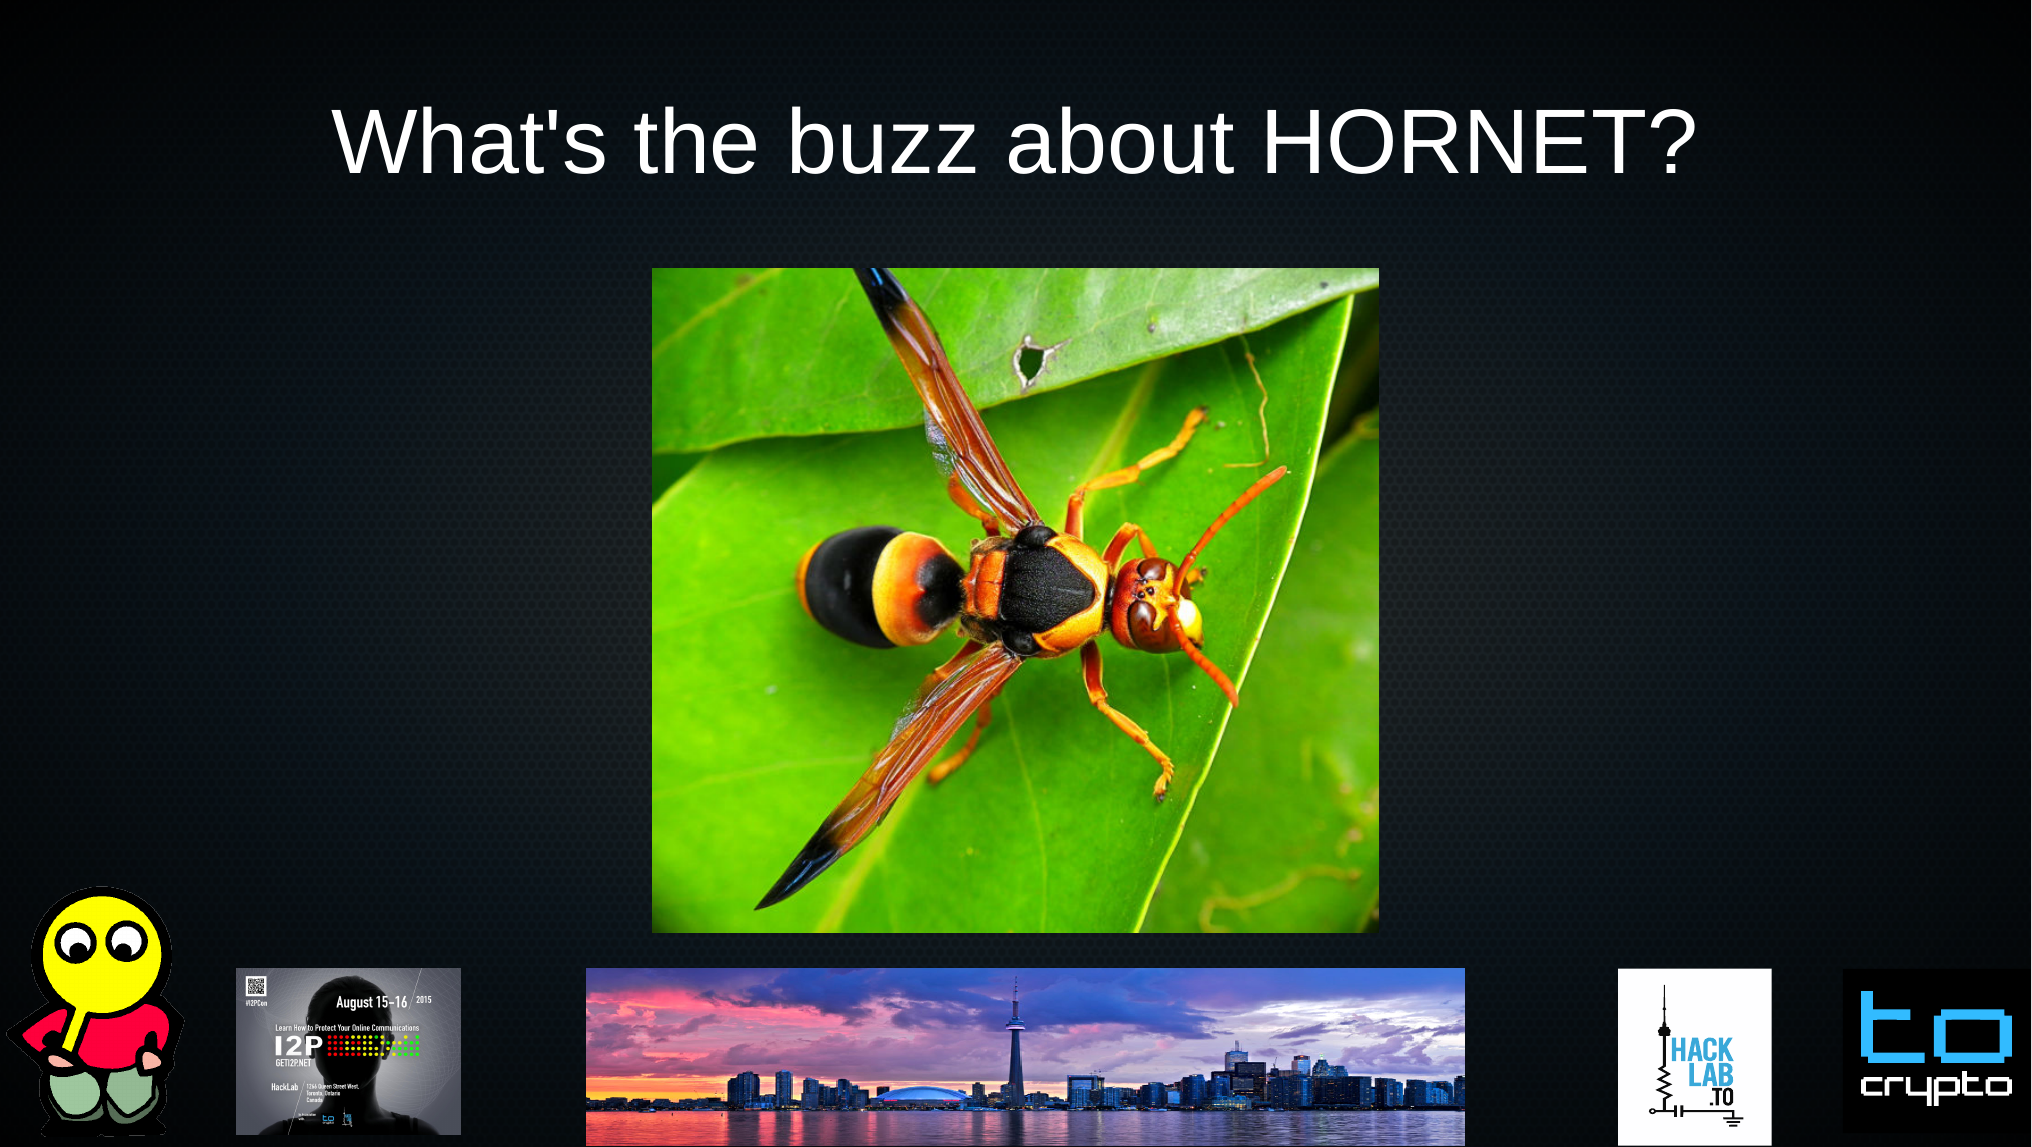

# What's the buzz about HORNET?
2